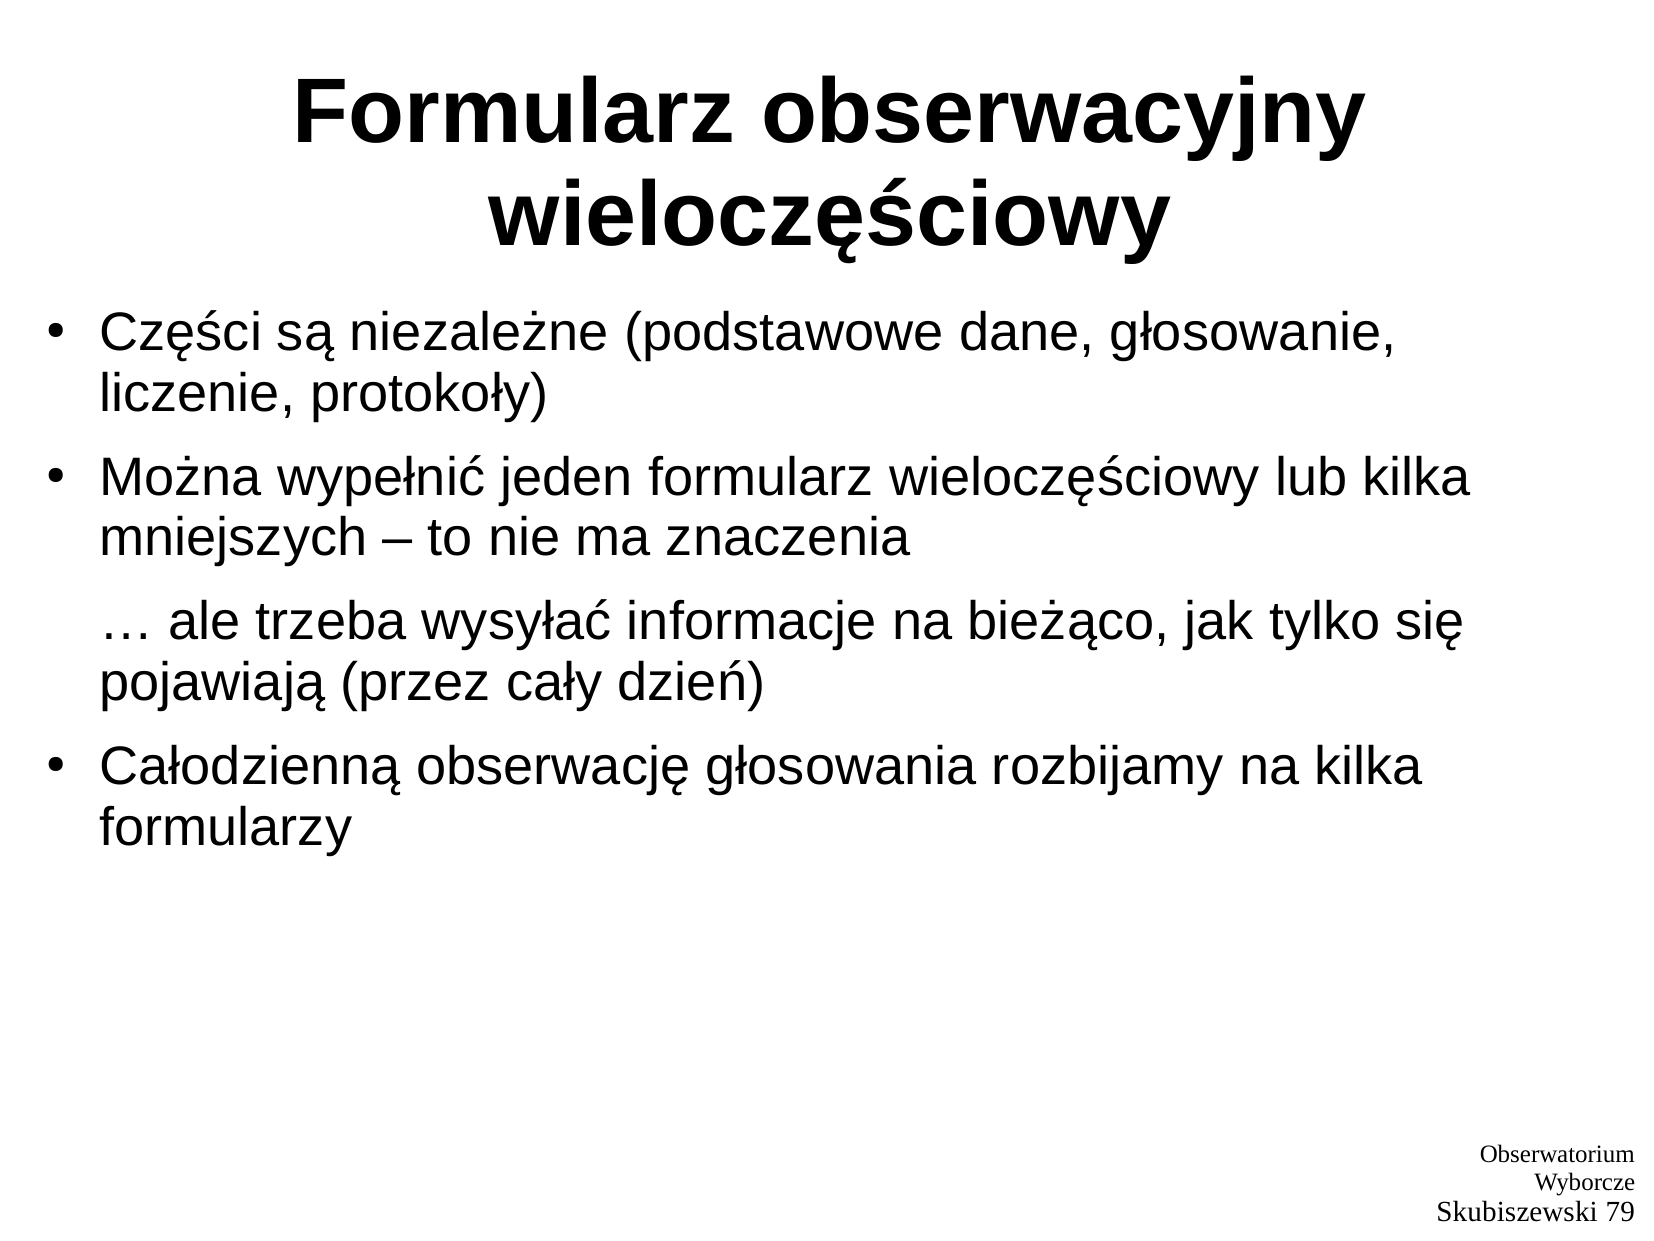

# Formularz obserwacyjny wieloczęściowy
Części są niezależne (podstawowe dane, głosowanie, liczenie, protokoły)
Można wypełnić jeden formularz wieloczęściowy lub kilka mniejszych – to nie ma znaczenia
… ale trzeba wysyłać informacje na bieżąco, jak tylko się pojawiają (przez cały dzień)
Całodzienną obserwację głosowania rozbijamy na kilka formularzy
79